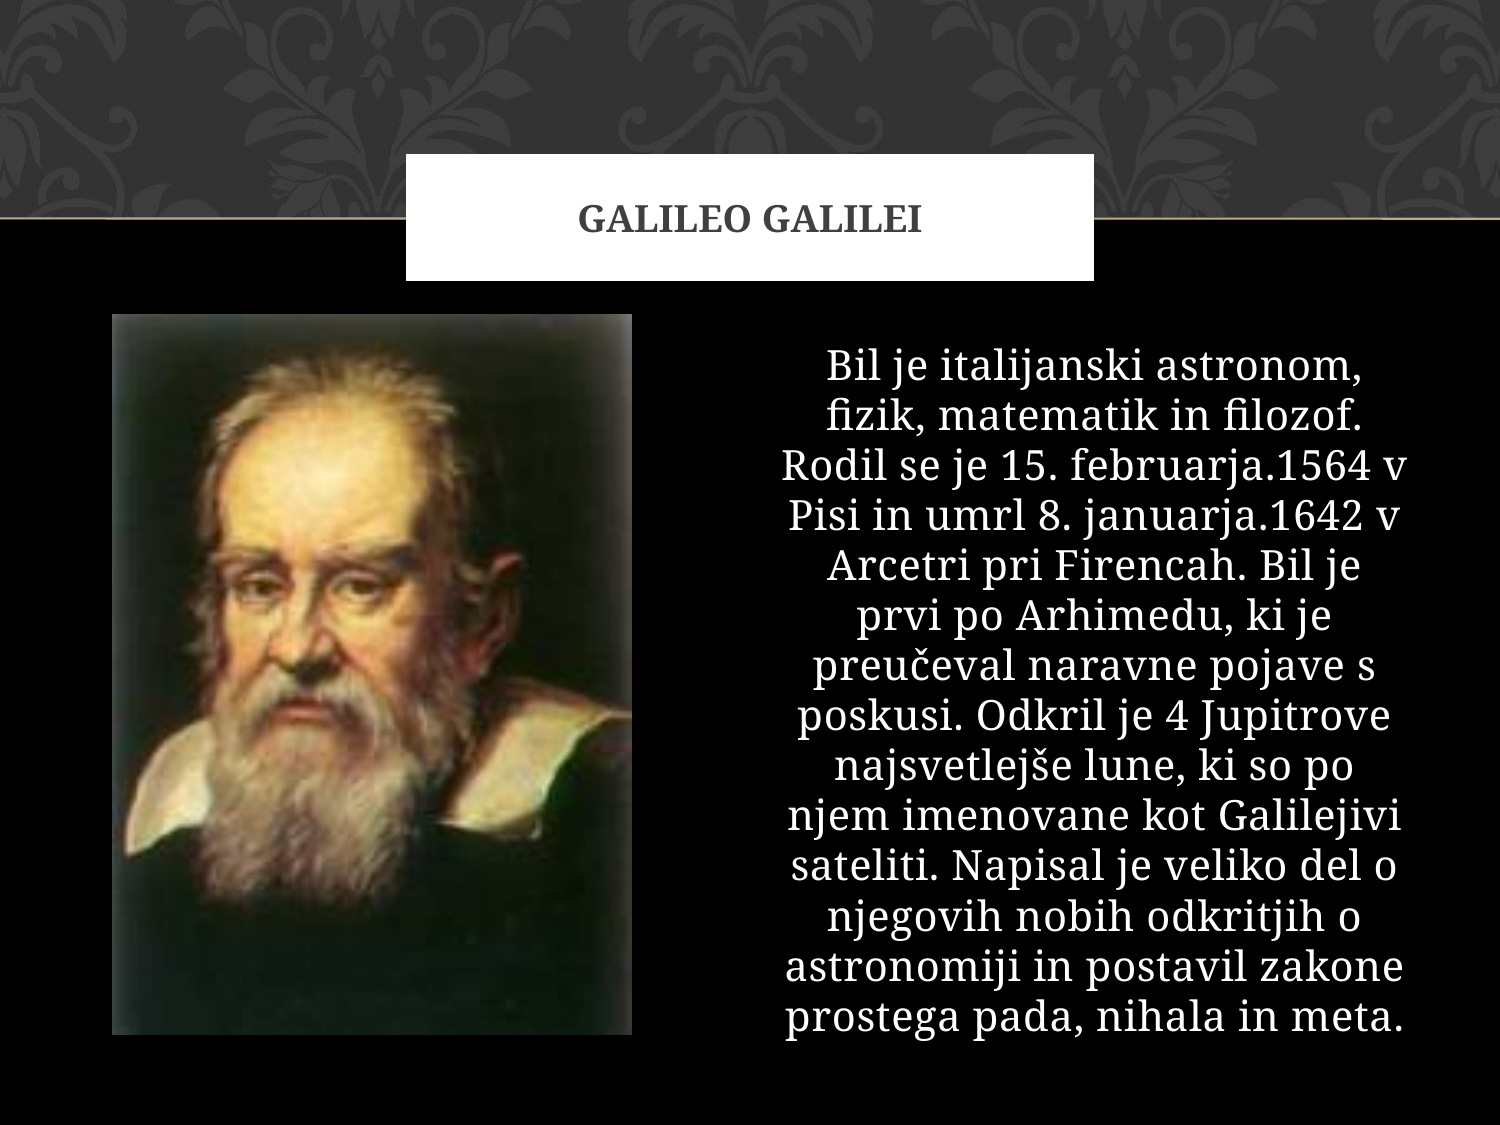

GALILEO GALILEI
# Bil je italijanski astronom, fizik, matematik in filozof. Rodil se je 15. februarja.1564 v Pisi in umrl 8. januarja.1642 v Arcetri pri Firencah. Bil je prvi po Arhimedu, ki je preučeval naravne pojave s poskusi. Odkril je 4 Jupitrove najsvetlejše lune, ki so po njem imenovane kot Galilejivi sateliti. Napisal je veliko del o njegovih nobih odkritjih o astronomiji in postavil zakone prostega pada, nihala in meta.